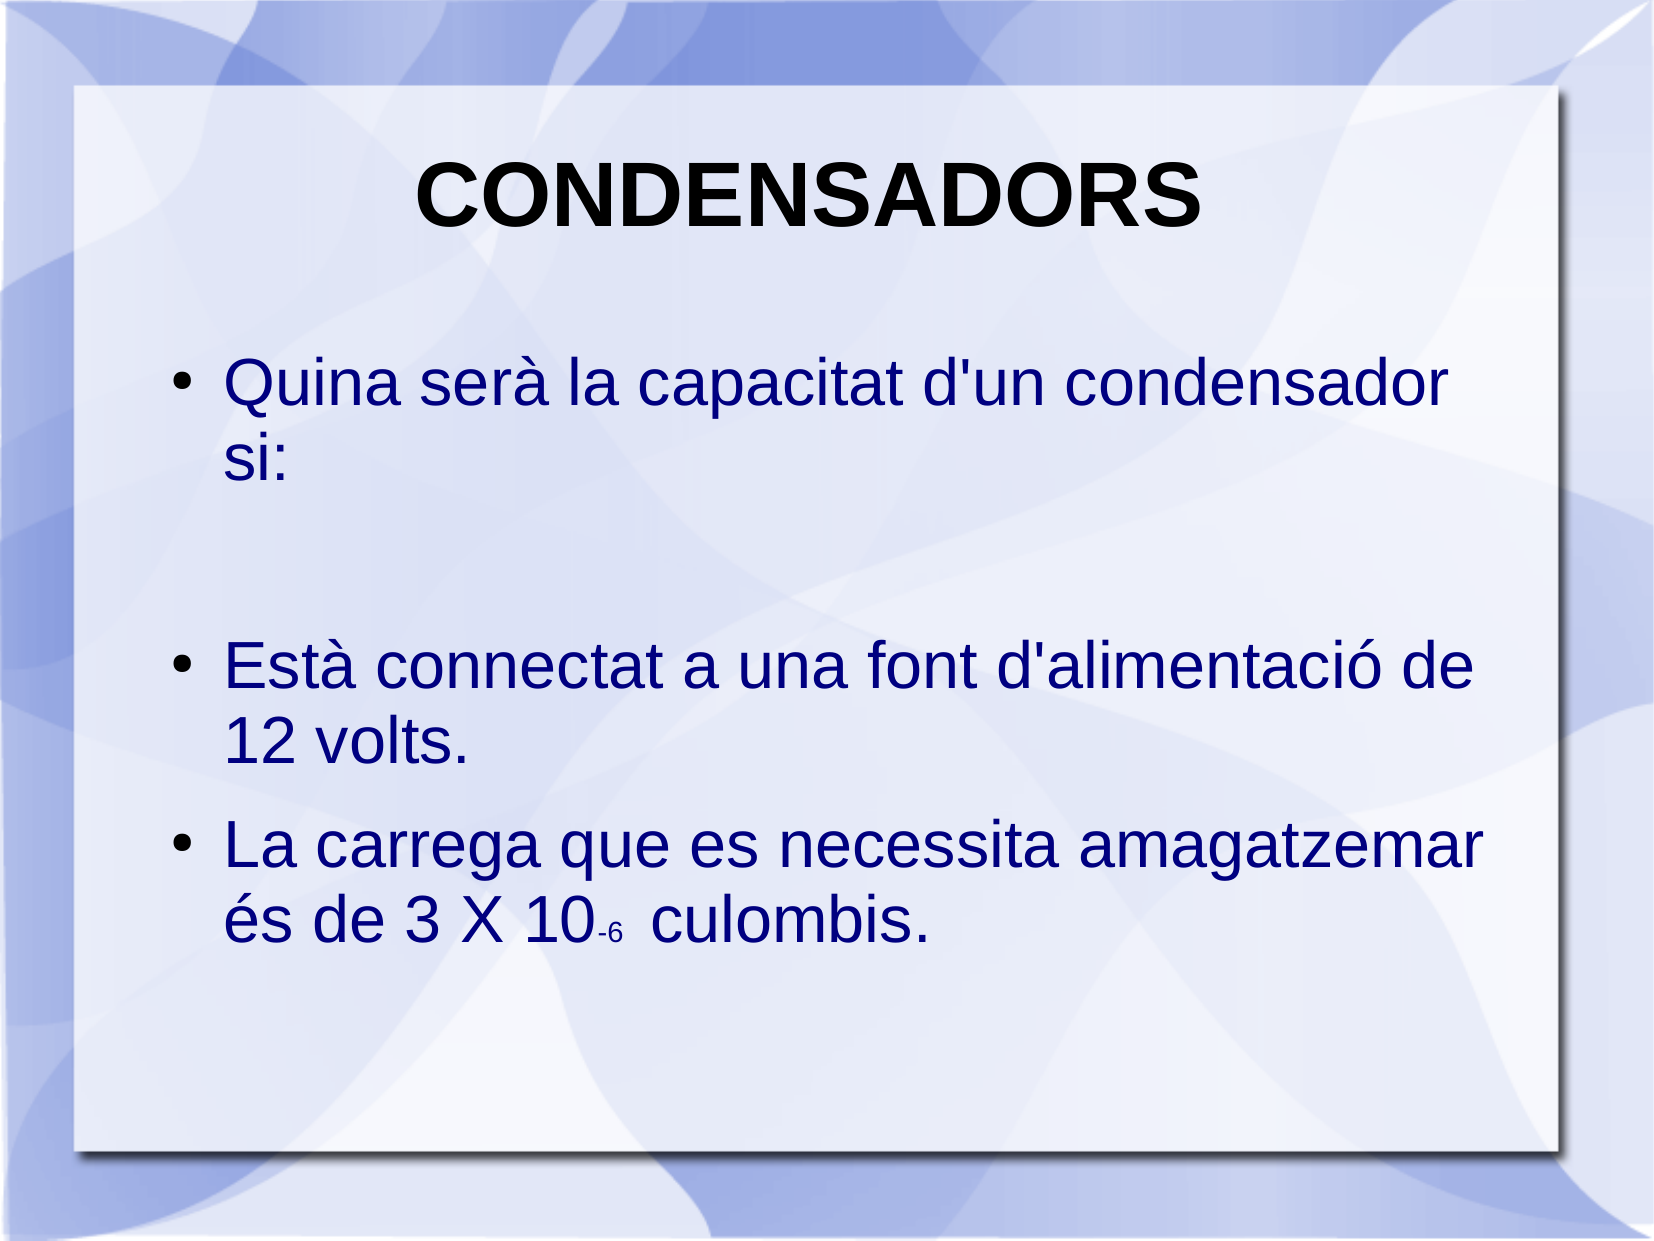

# CONDENSADORS
Quina serà la capacitat d'un condensador si:
Està connectat a una font d'alimentació de 12 volts.
La carrega que es necessita amagatzemar és de 3 X 10-6 culombis.